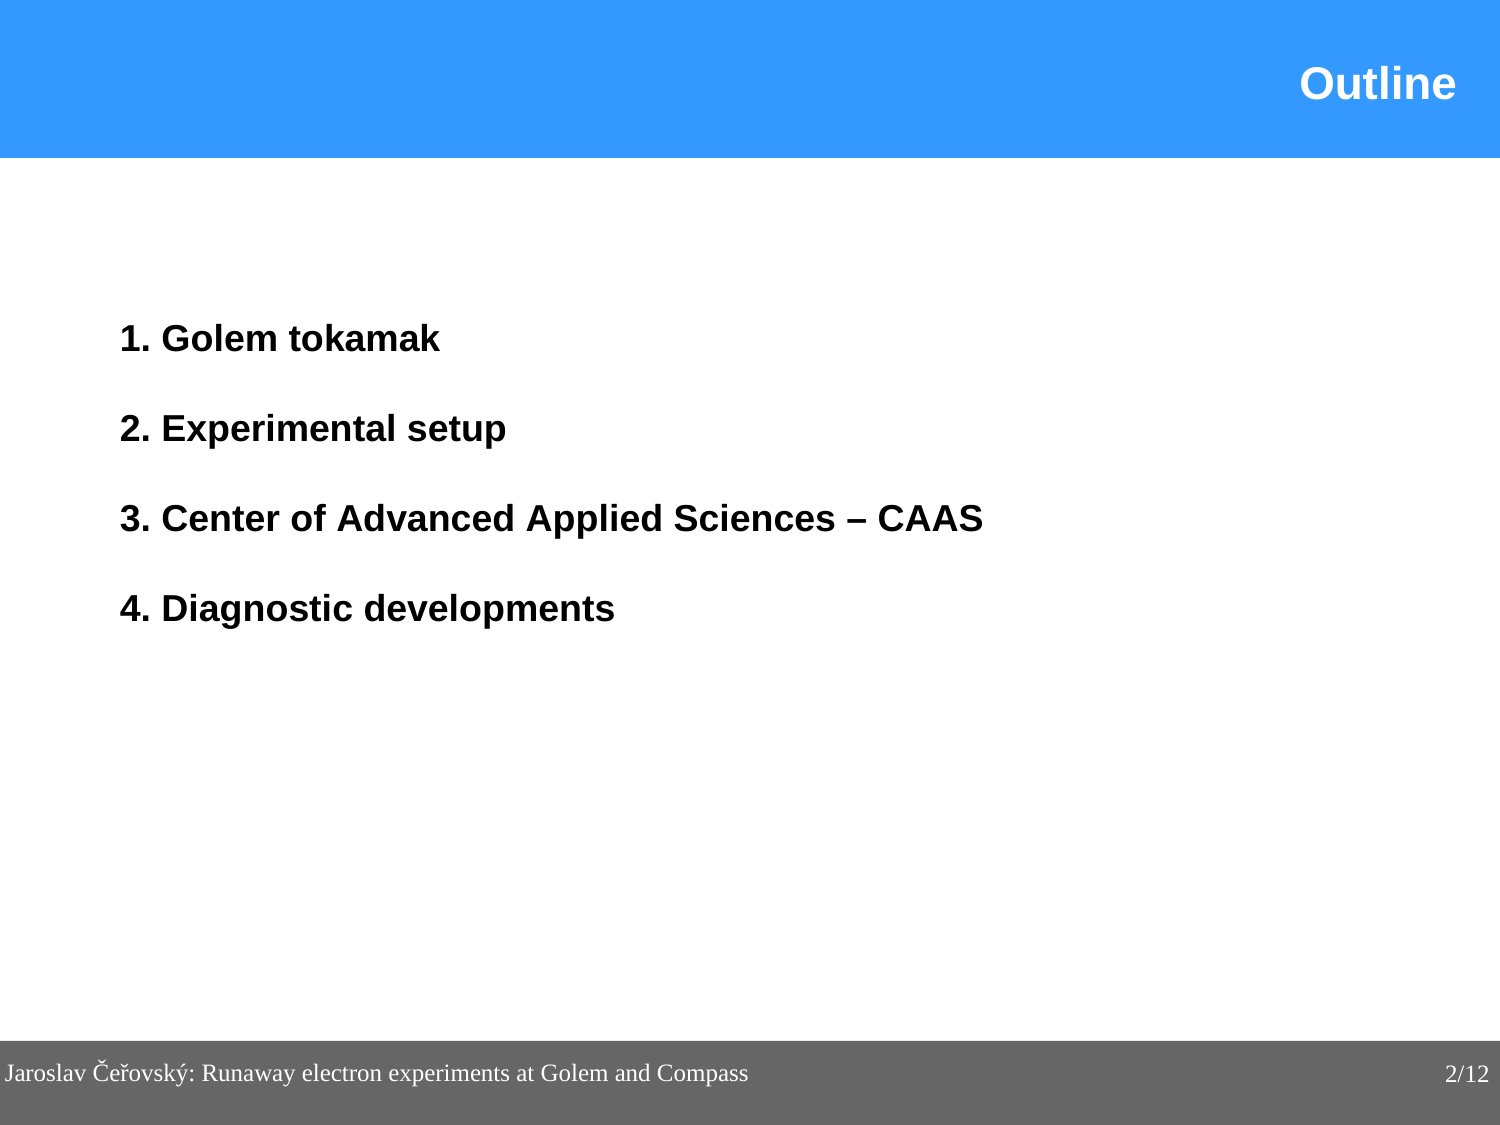

Outline
 Golem tokamak
 Experimental setup
 Center of Advanced Applied Sciences – CAAS
 Diagnostic developments